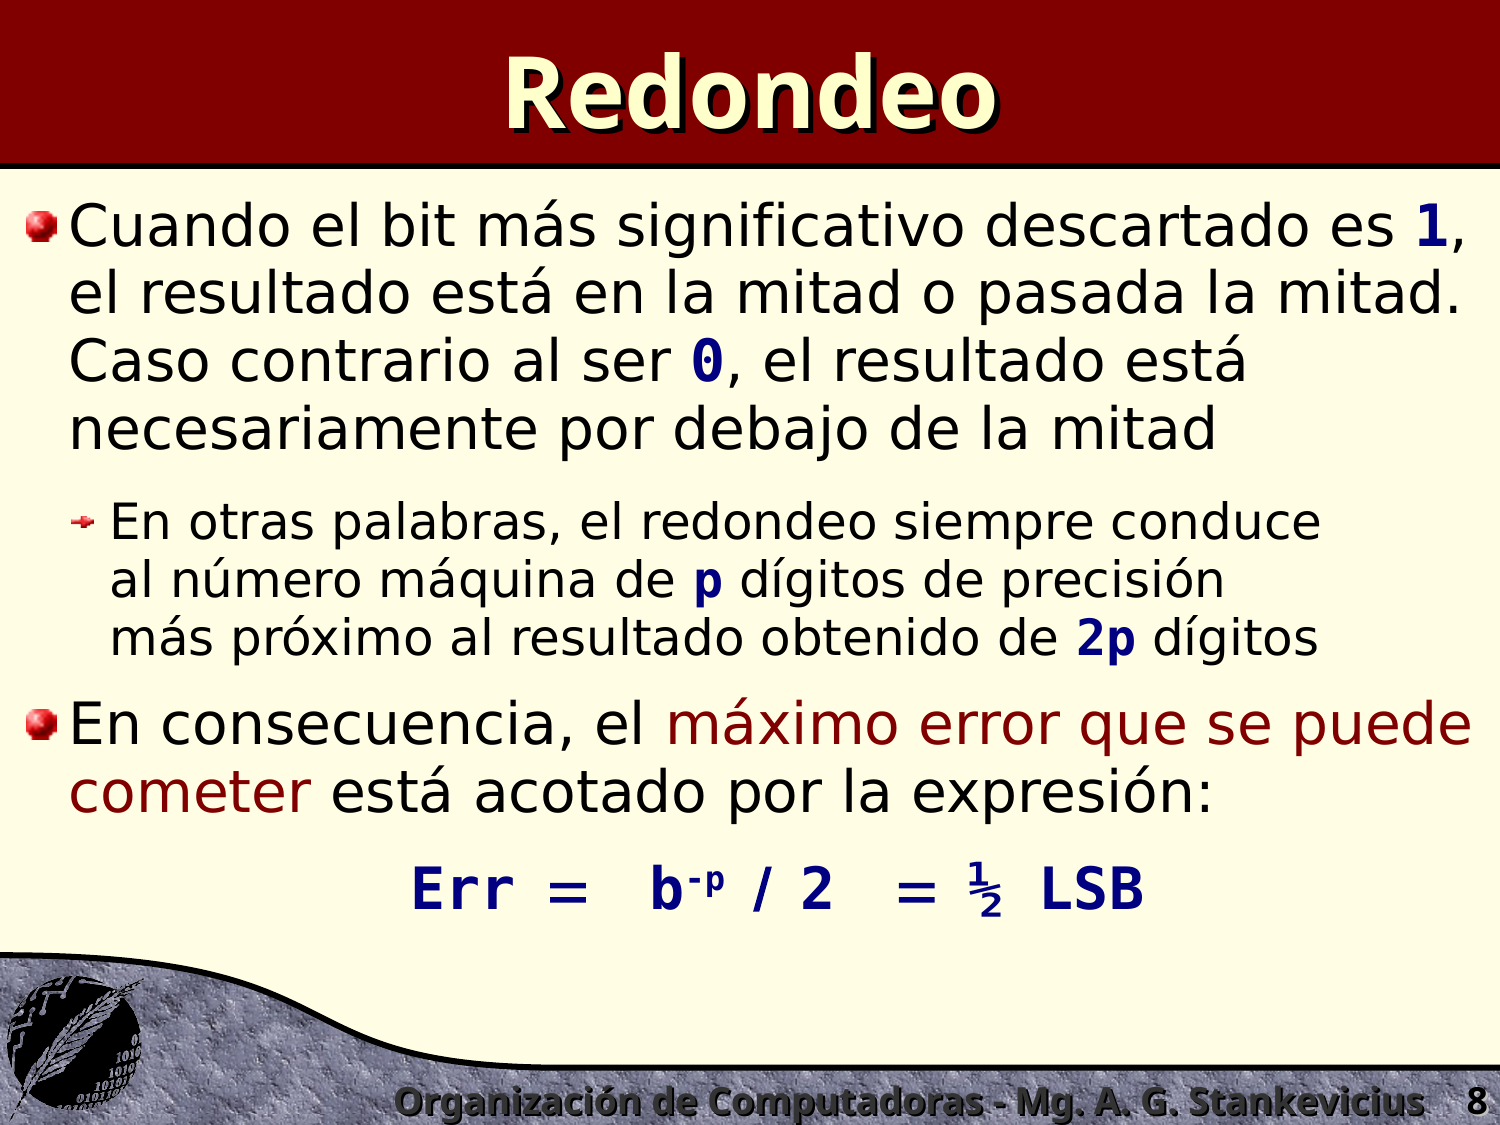

# Redondeo
Cuando el bit más significativo descartado es 1, el resultado está en la mitad o pasada la mitad. Caso contrario al ser 0, el resultado está necesariamente por debajo de la mitad
En otras palabras, el redondeo siempre conduce
al número máquina de p dígitos de precisión
más próximo al resultado obtenido de 2p dígitos
En consecuencia, el máximo error que se puede cometer está acotado por la expresión:
Err = b-p / 2 = ½ LSB
8